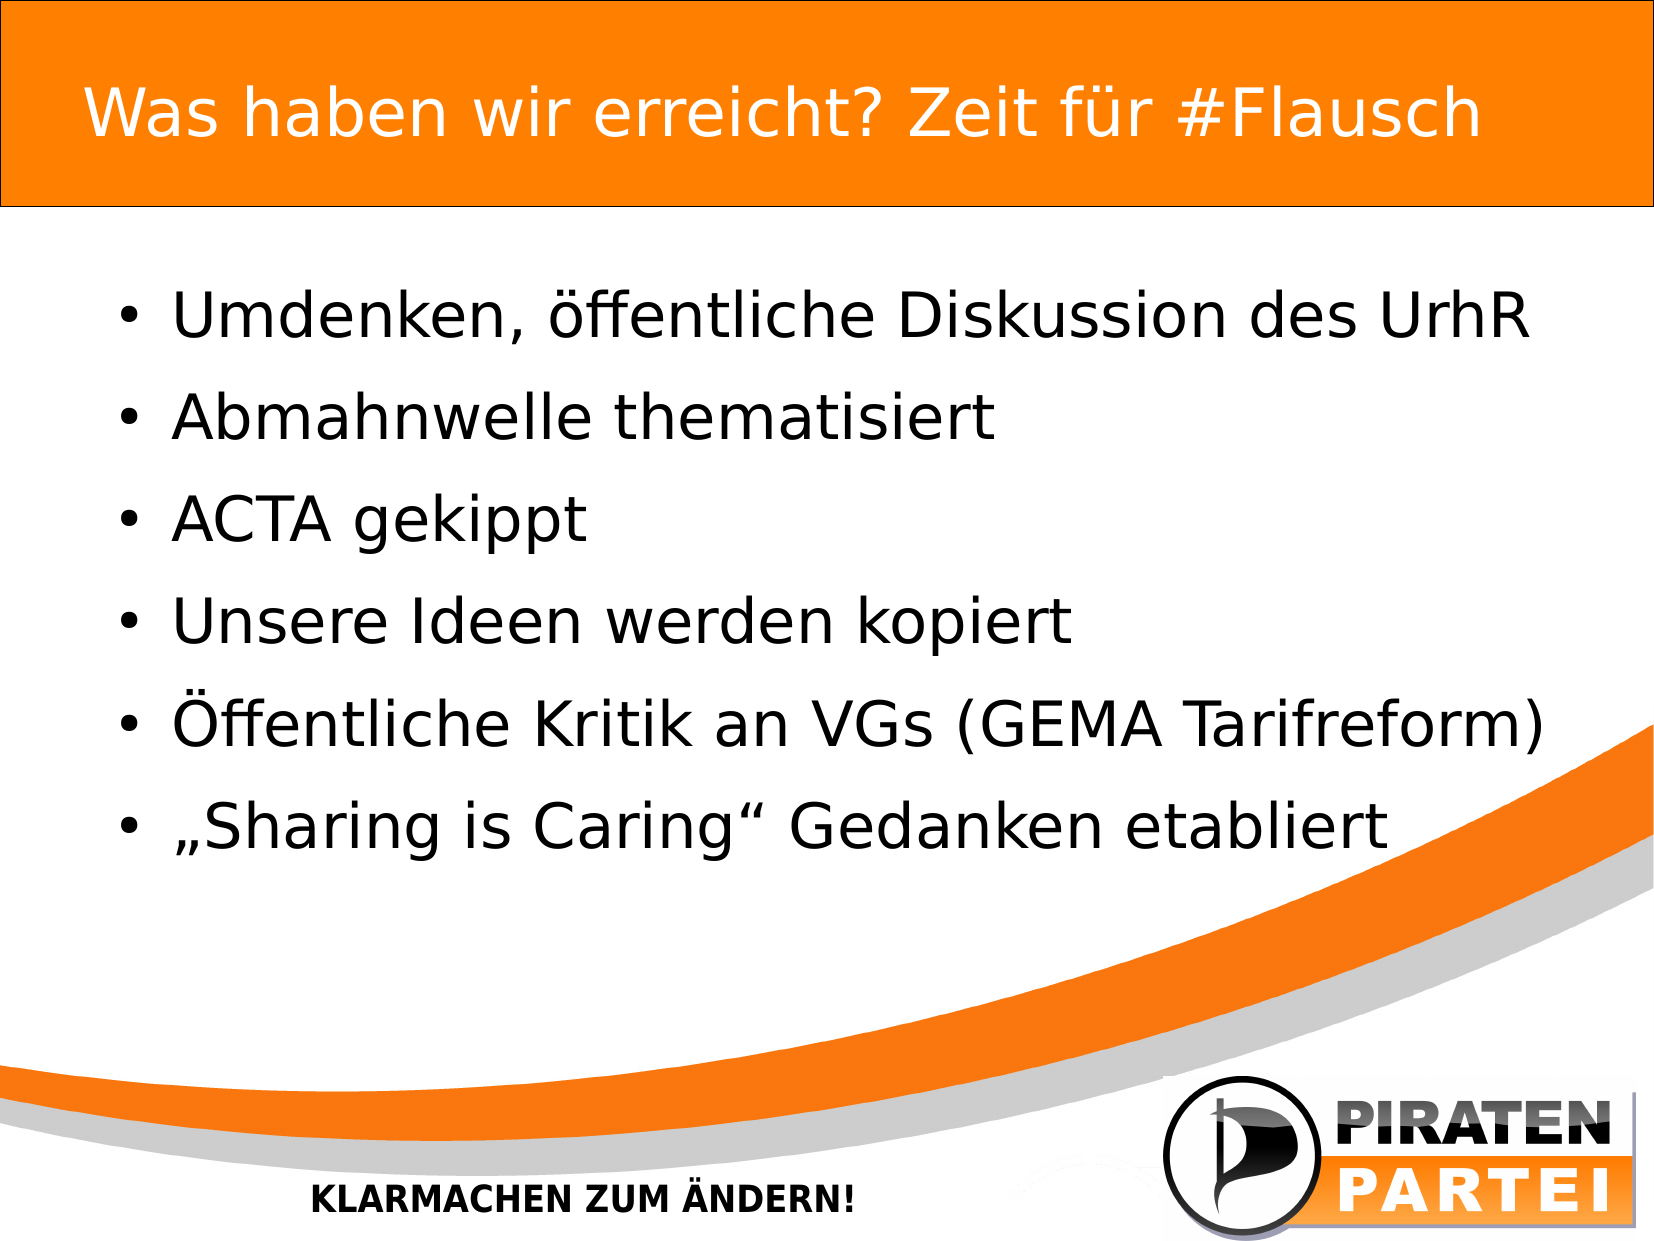

# Was haben wir erreicht? Zeit für #Flausch
Umdenken, öffentliche Diskussion des UrhR
Abmahnwelle thematisiert
ACTA gekippt
Unsere Ideen werden kopiert
Öffentliche Kritik an VGs (GEMA Tarifreform)
„Sharing is Caring“ Gedanken etabliert